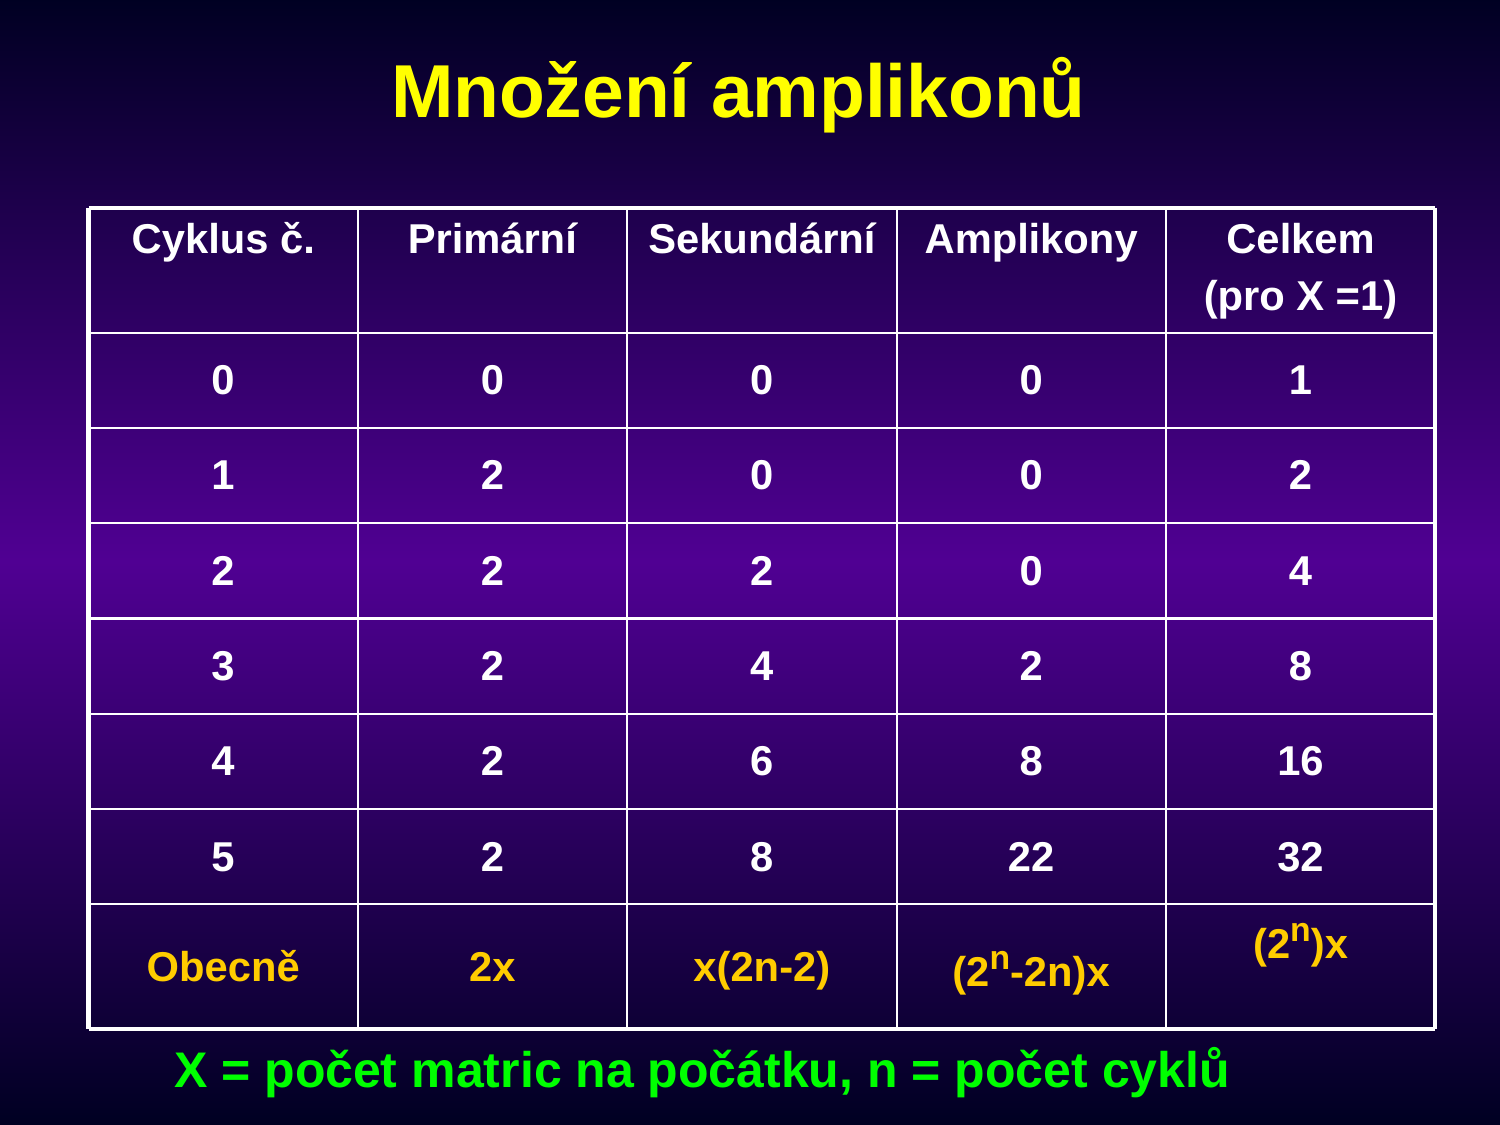

# Množení amplikonů
Cyklus č.
Primární
Sekundární
Amplikony
Celkem
(pro X =1)
0
0
0
0
1
1
2
0
0
2
2
2
2
0
4
3
2
4
2
8
4
2
6
8
16
5
2
8
22
32
Obecně
2x
x(2n-2)
(2n-2n)x
(2n)x
X = počet matric na počátku, n = počet cyklů